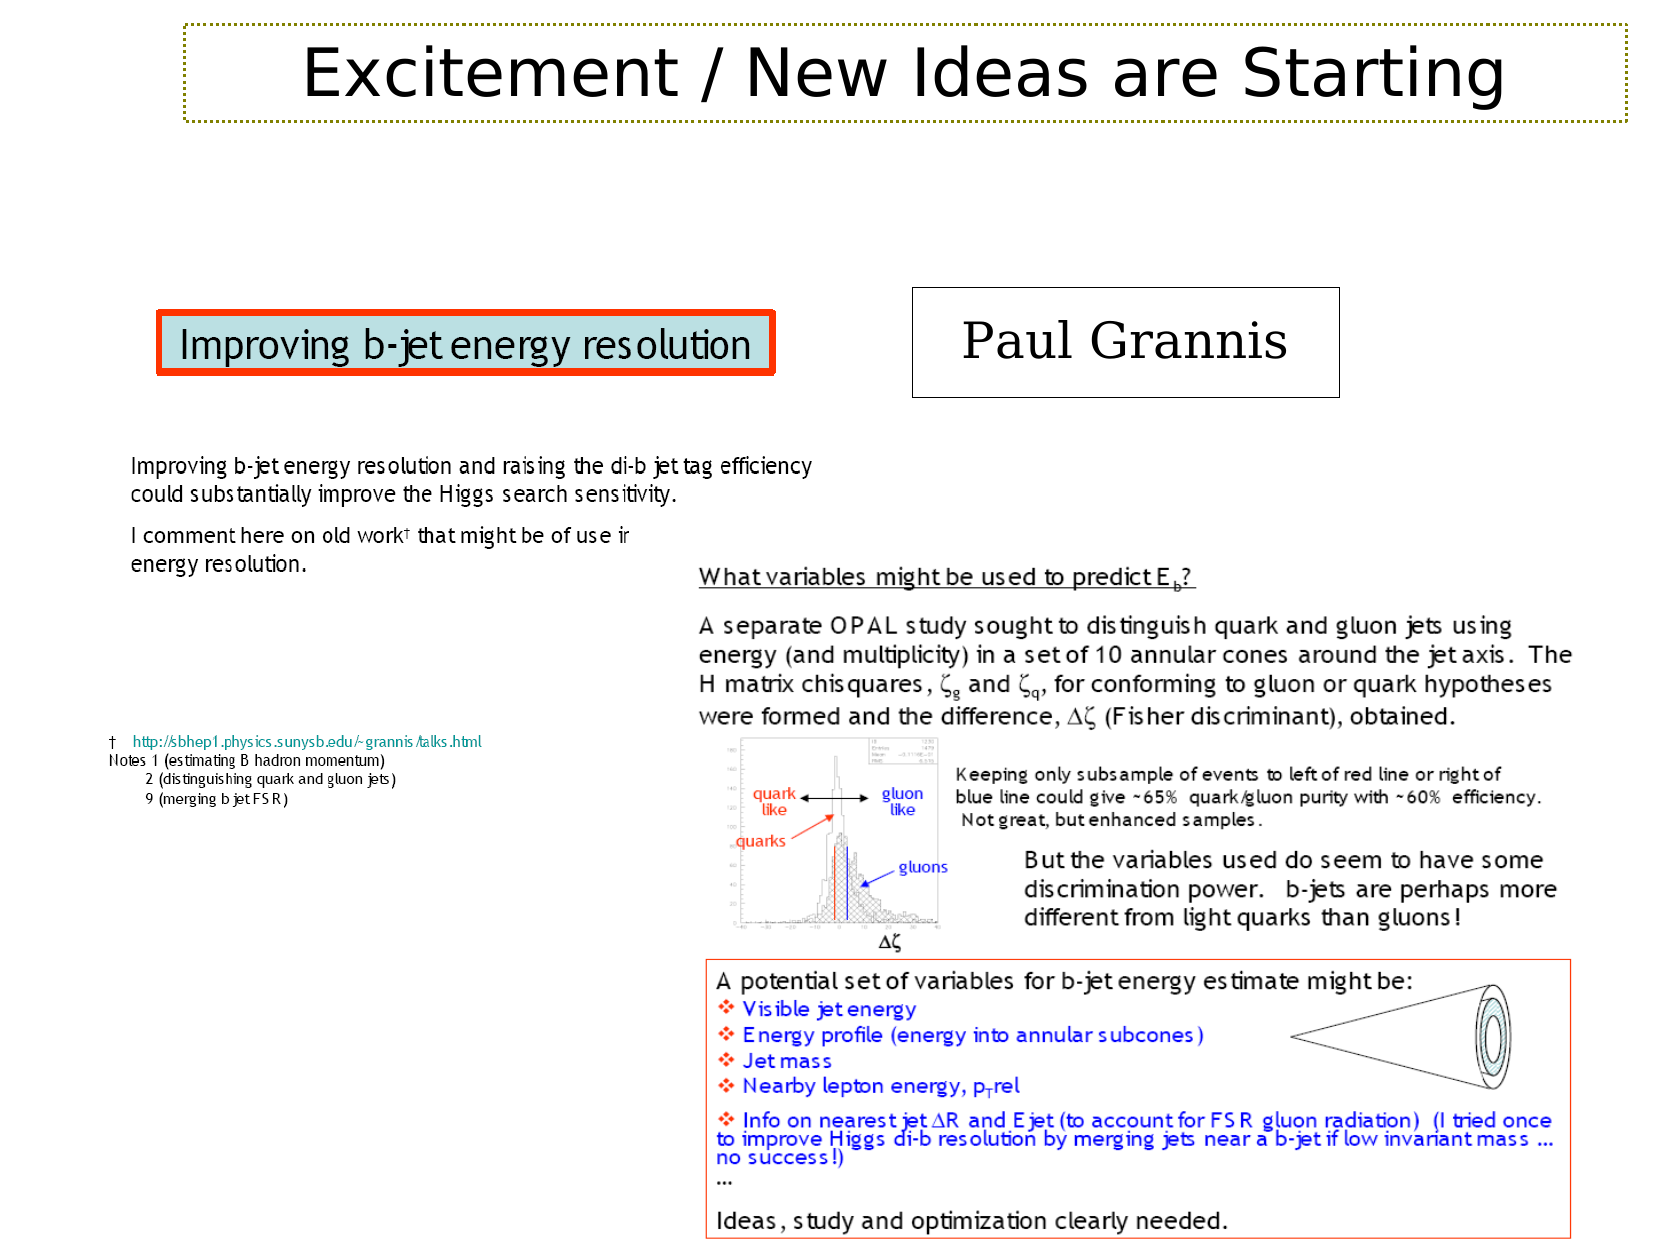

# Excitement / New Ideas are Starting
Paul Grannis